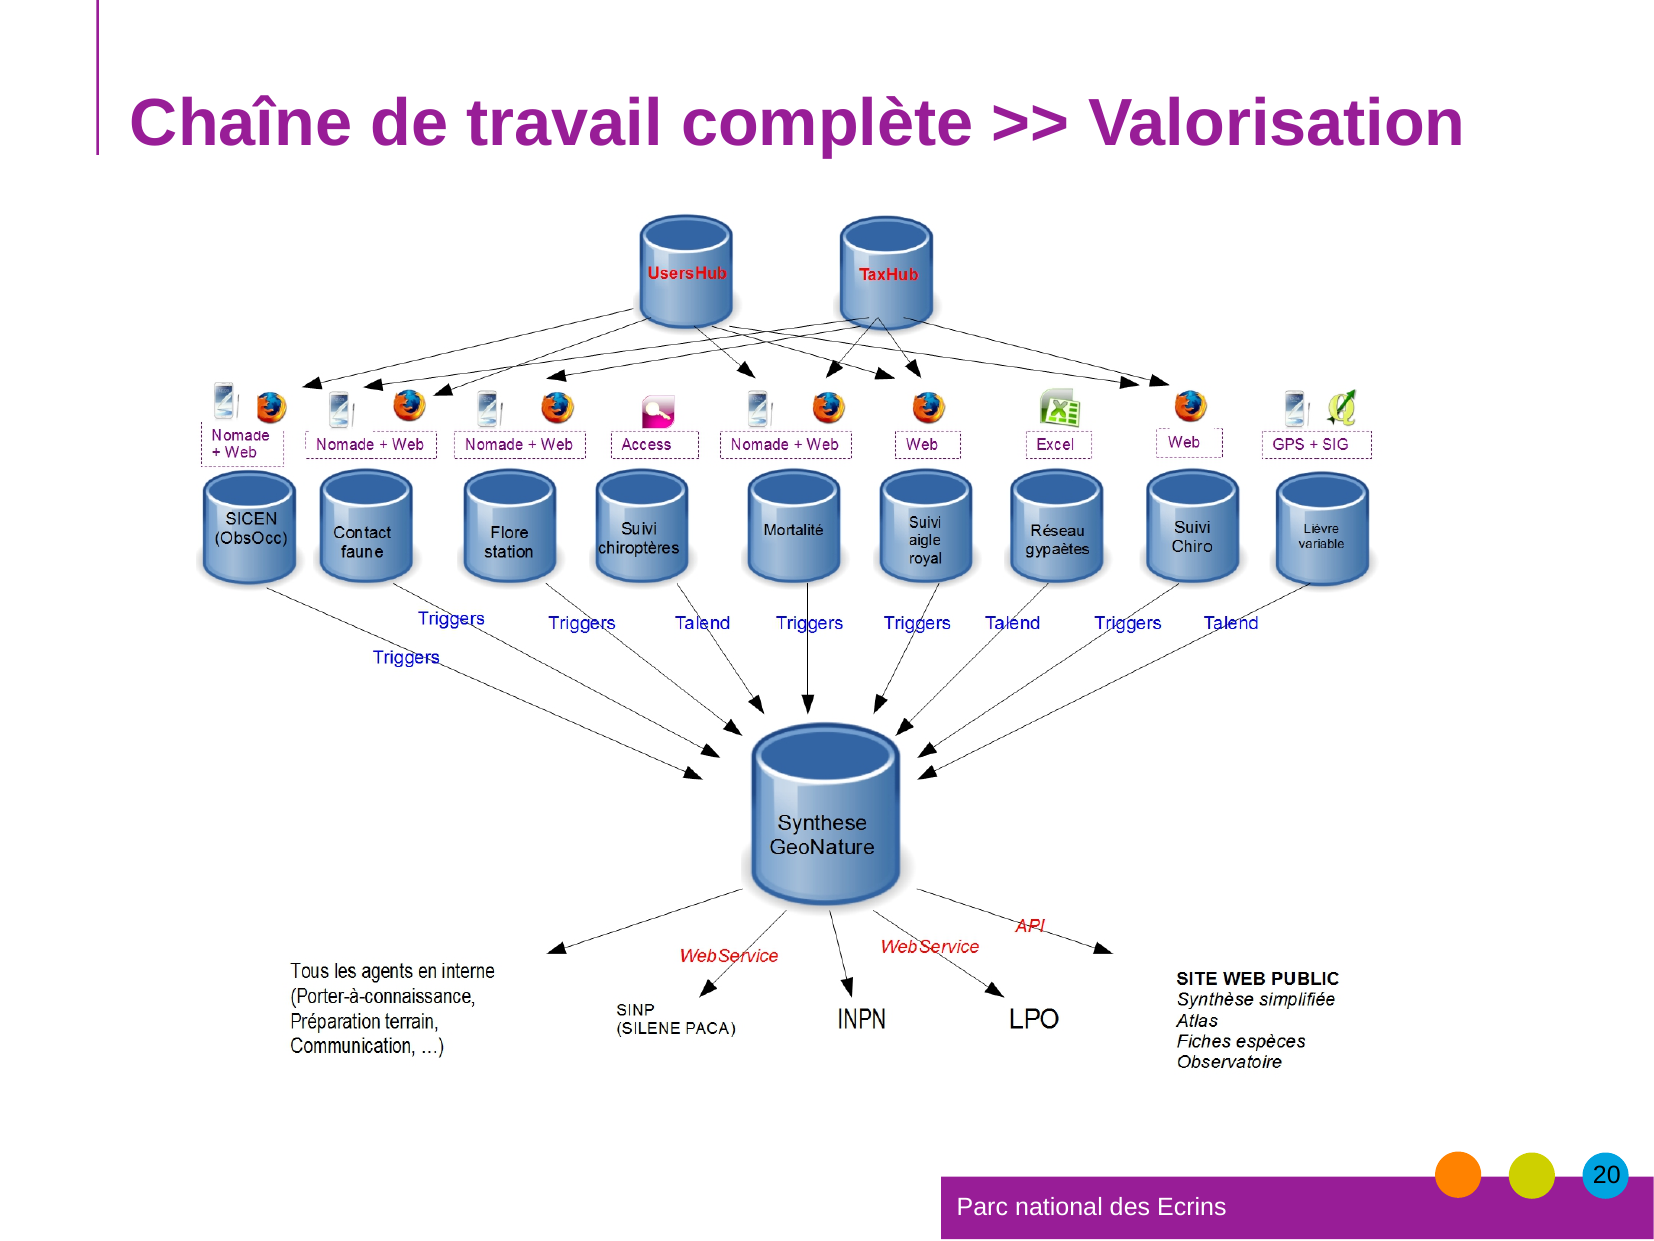

# Chaîne de travail complète >> Valorisation